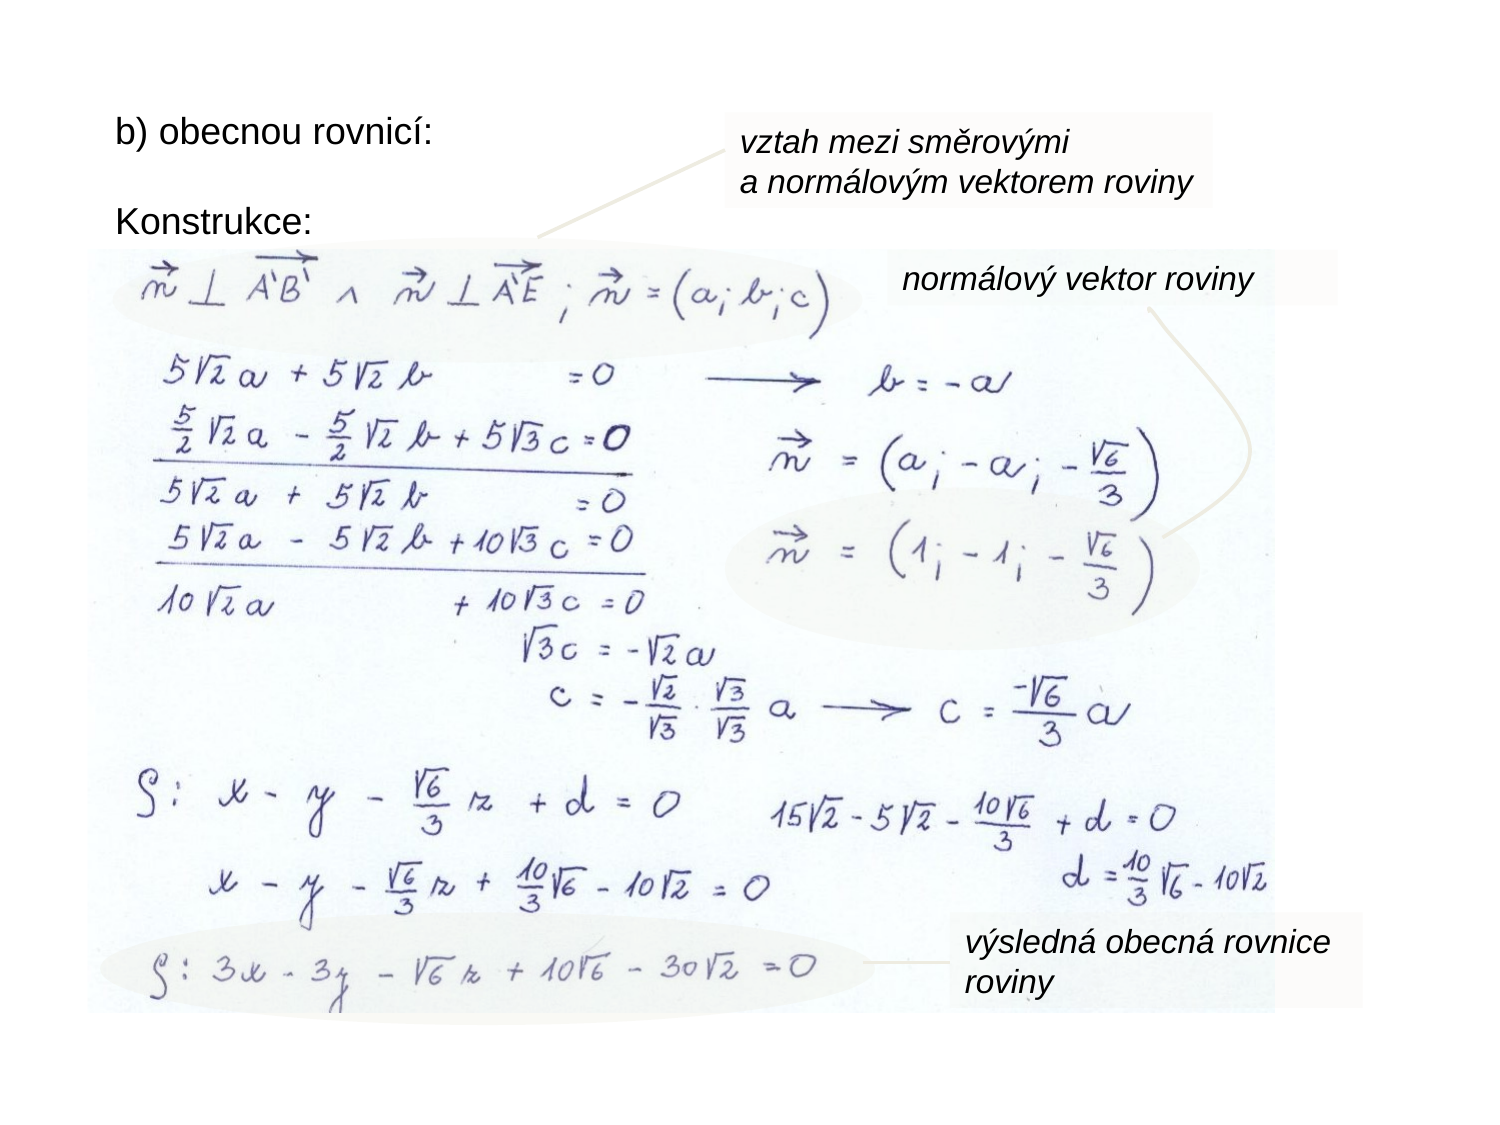

b) obecnou rovnicí:
Konstrukce:
vztah mezi směrovými
a normálovým vektorem roviny
normálový vektor roviny
výsledná obecná rovnice roviny